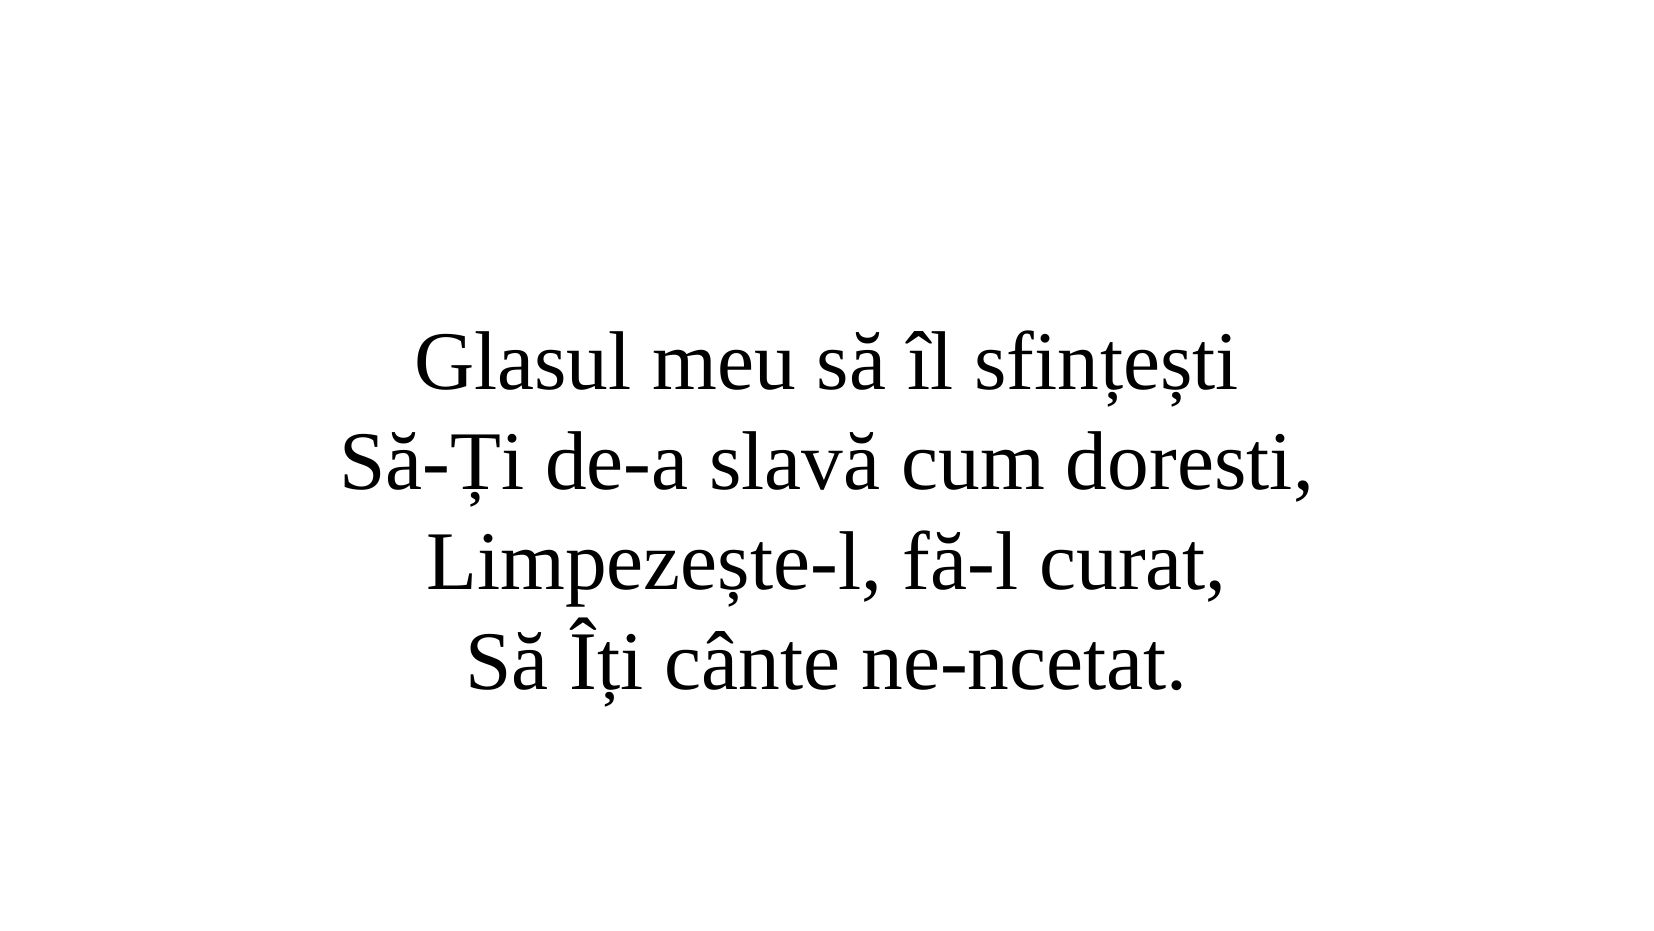

# Glasul meu să îl sfințești Să-Ți de-a slavă cum doresti, Limpezește-l, fă-l curat, Să Îți cânte ne-ncetat.